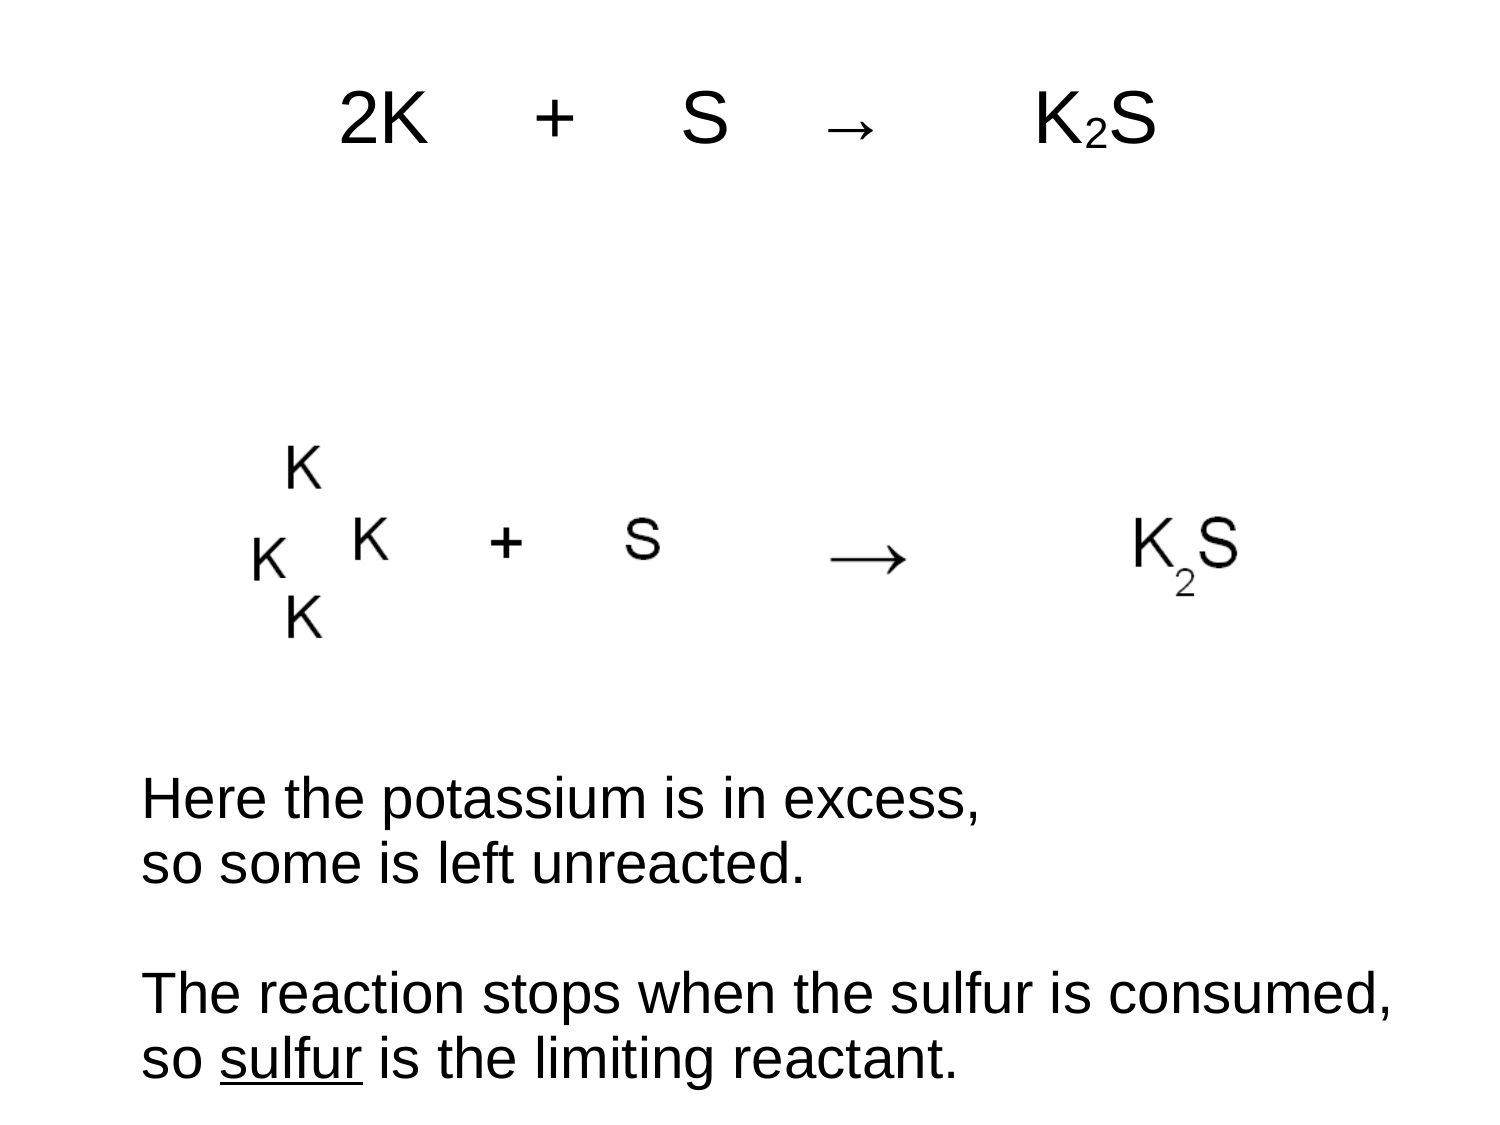

2K + S → K2S
Here the potassium is in excess,
so some is left unreacted.
The reaction stops when the sulfur is consumed, so sulfur is the limiting reactant.